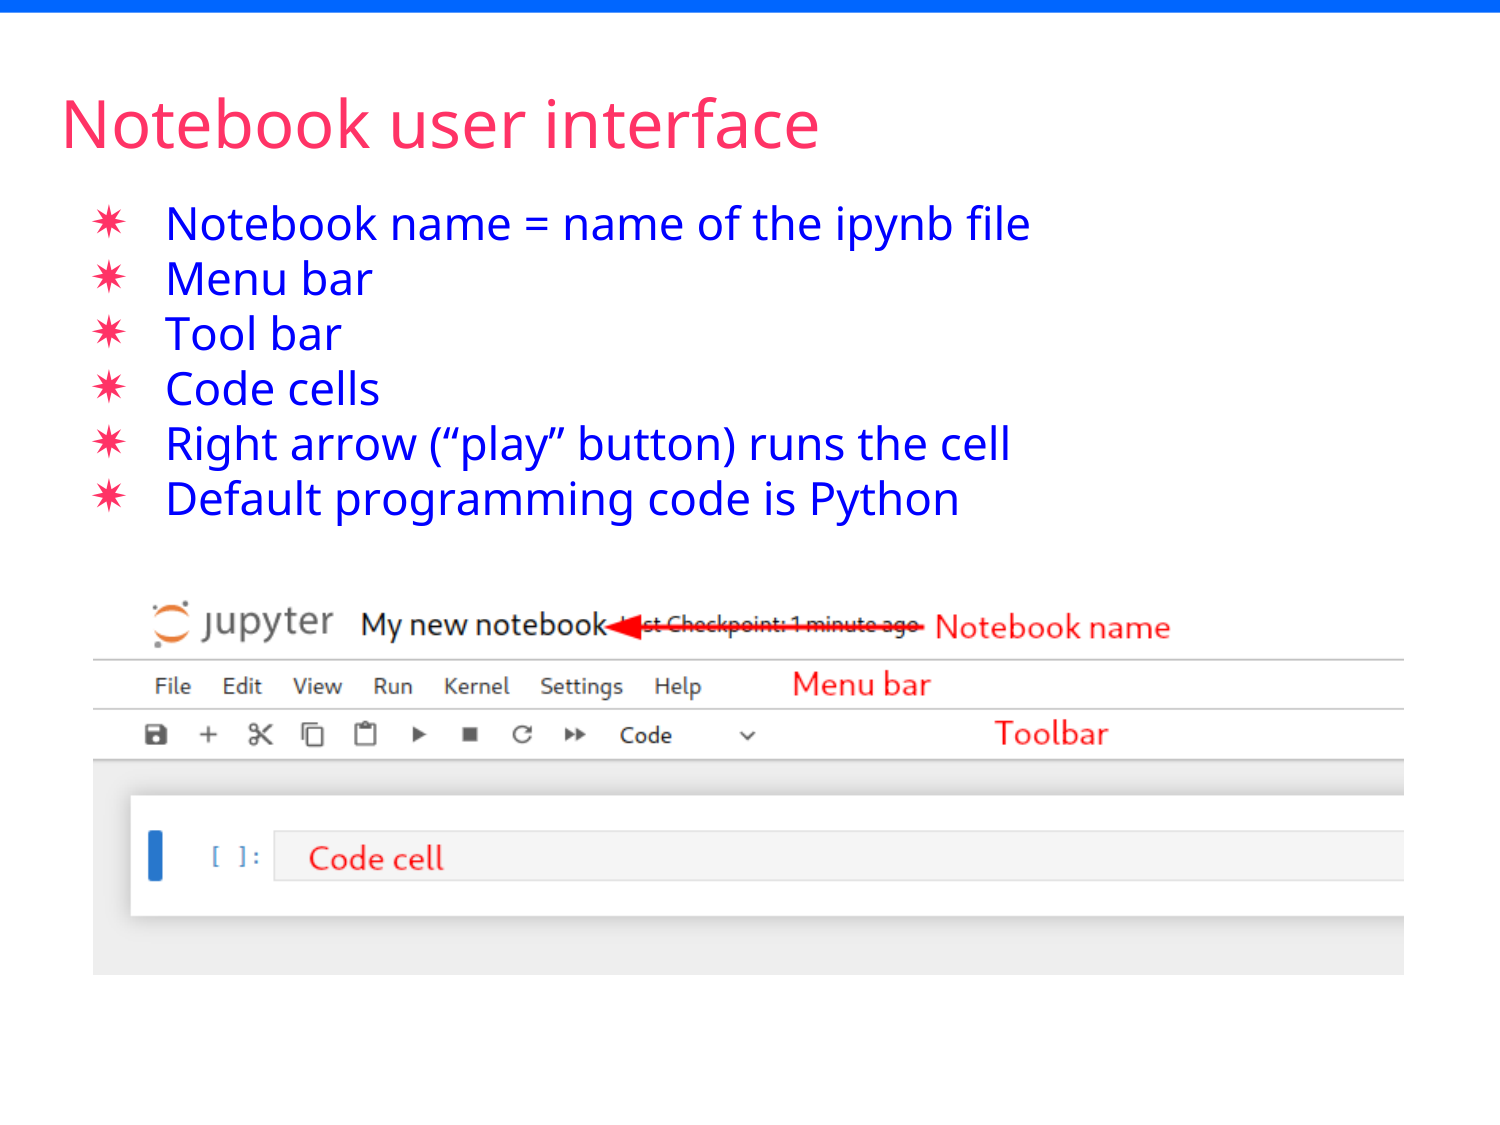

Notebook user interface
Notebook name = name of the ipynb file
Menu bar
Tool bar
Code cells
Right arrow (“play” button) runs the cell
Default programming code is Python
7